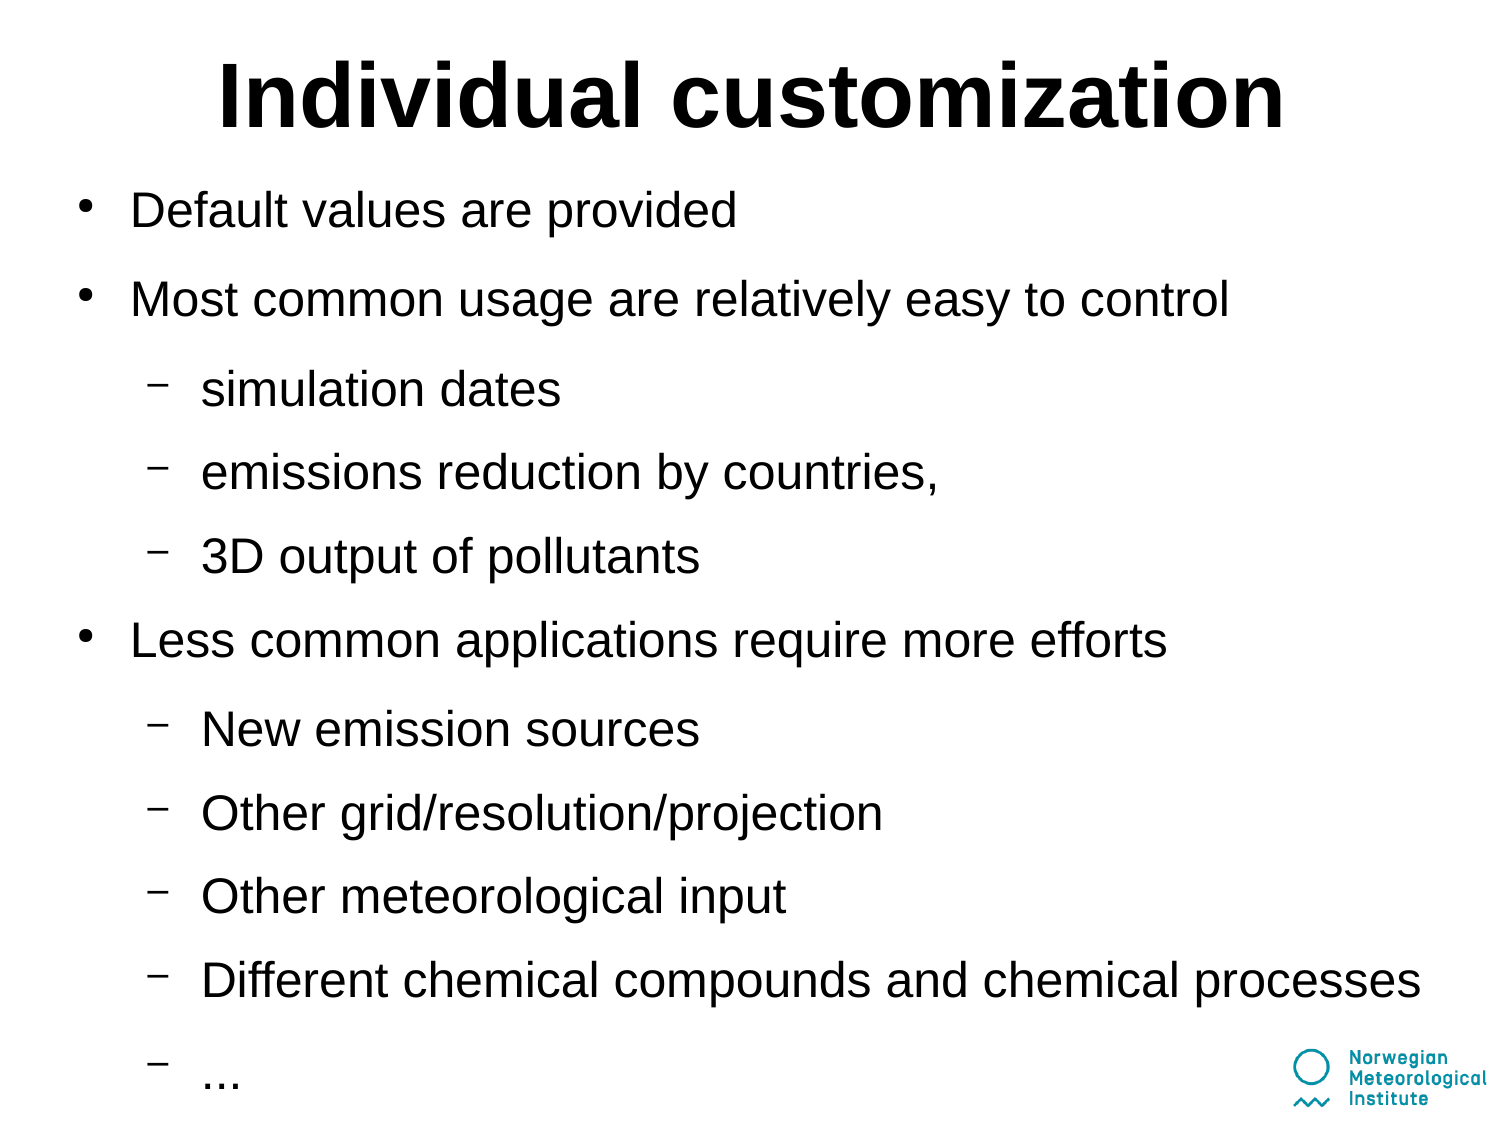

# Individual customization
Default values are provided
Most common usage are relatively easy to control
simulation dates
emissions reduction by countries,
3D output of pollutants
Less common applications require more efforts
New emission sources
Other grid/resolution/projection
Other meteorological input
Different chemical compounds and chemical processes
...